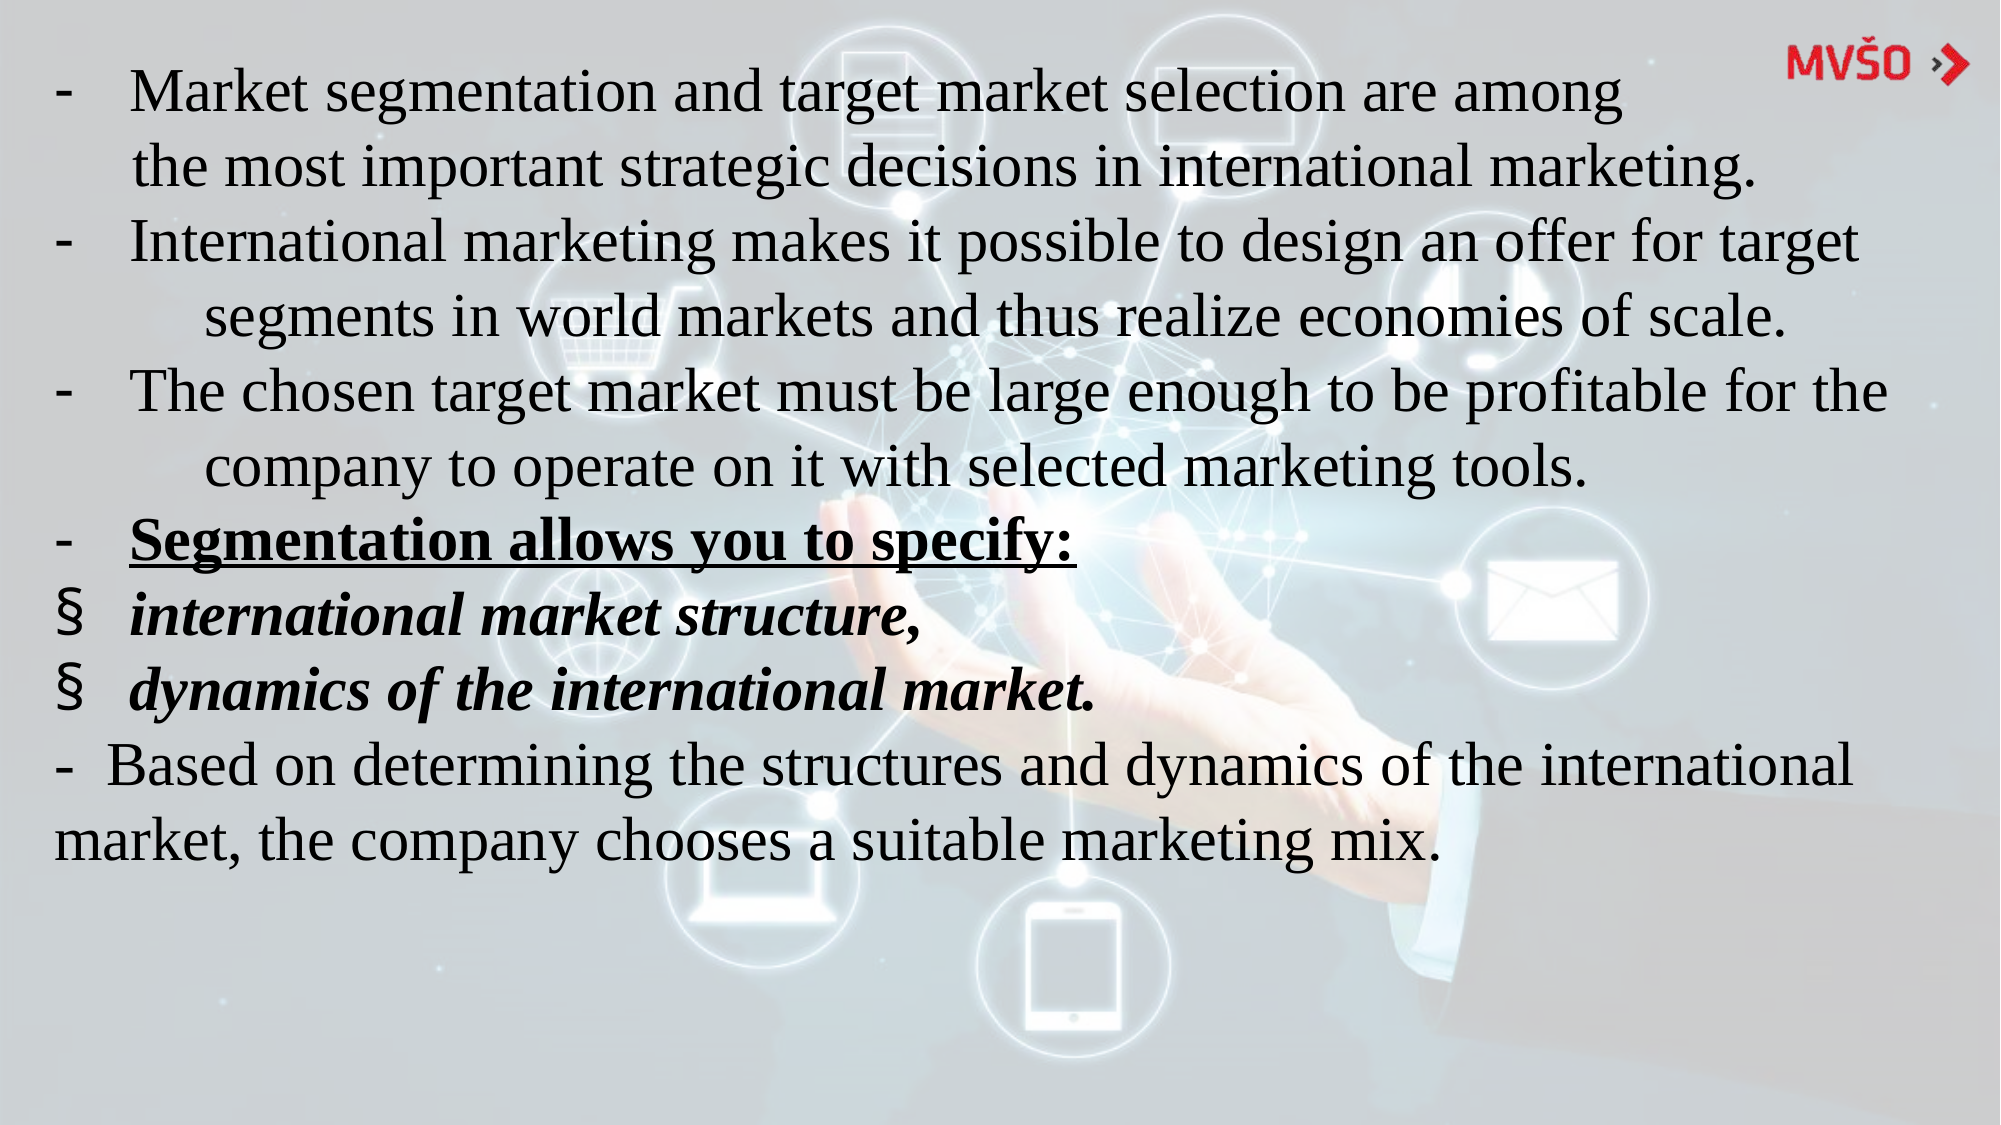

Market segmentation and target market selection are among
 the most important strategic decisions in international marketing.
International marketing makes it possible to design an offer for target segments in world markets and thus realize economies of scale.
The chosen target market must be large enough to be profitable for the company to operate on it with selected marketing tools.
Segmentation allows you to specify:
international market structure,
dynamics of the international market.
- Based on determining the structures and dynamics of the international market, the company chooses a suitable marketing mix.